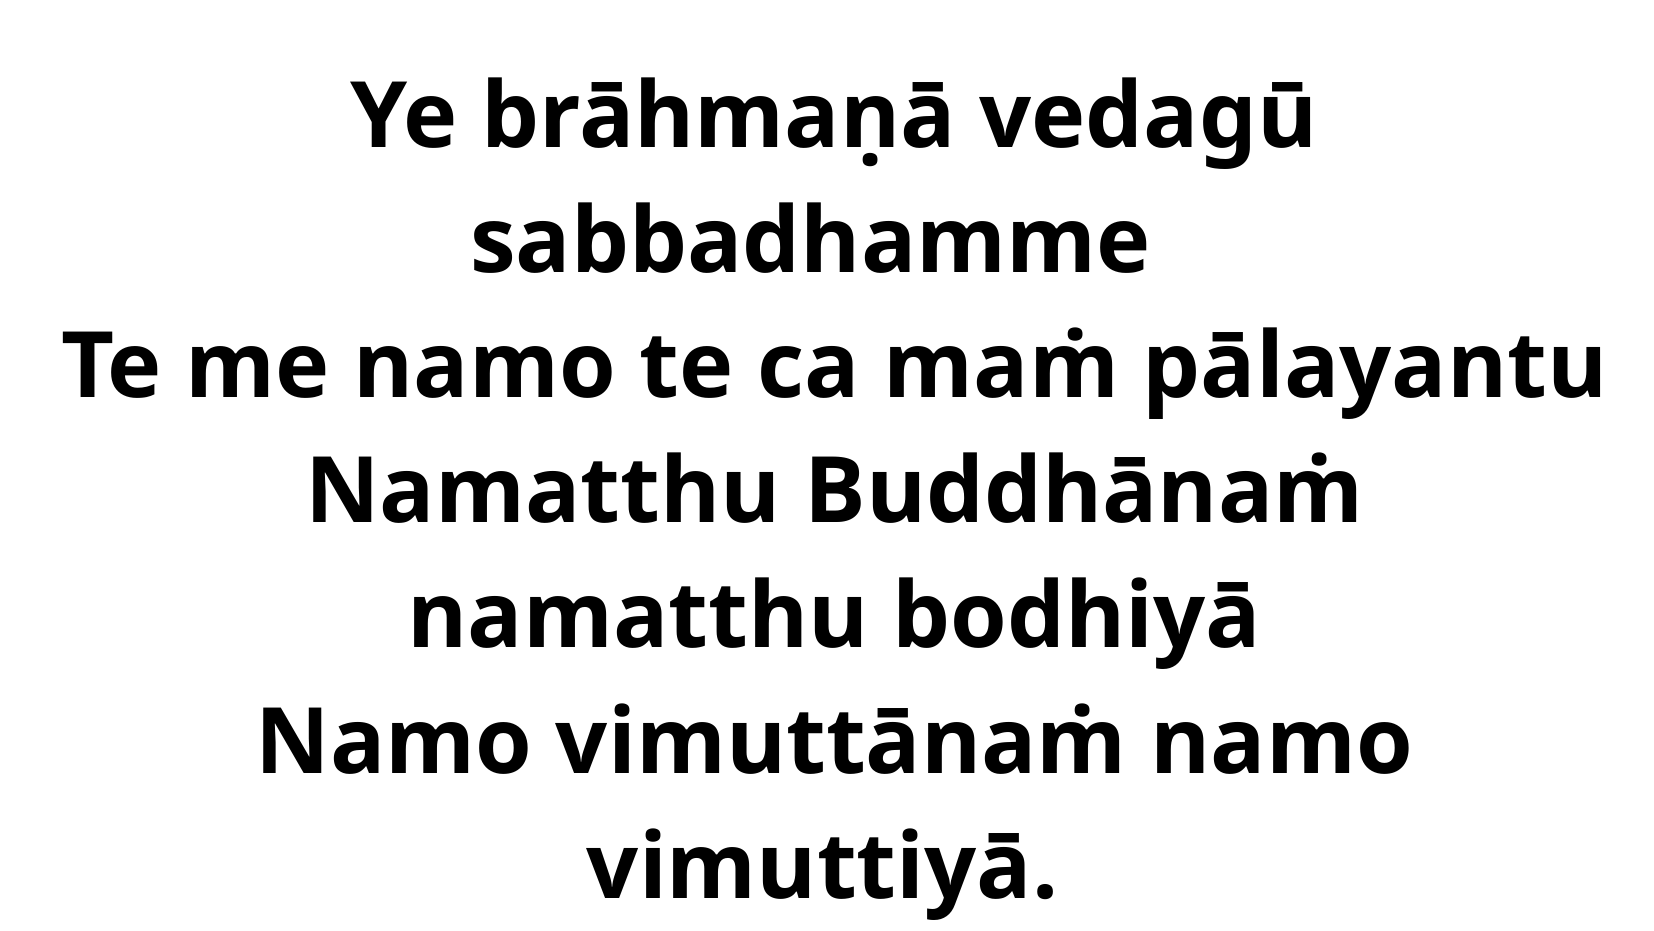

# Ye brāhmaṇā vedagū sabbadhamme
Te me namo te ca maṁ pālayantu
Namatthu Buddhānaṁ
namatthu bodhiyā
Namo vimuttānaṁ namo vimuttiyā.